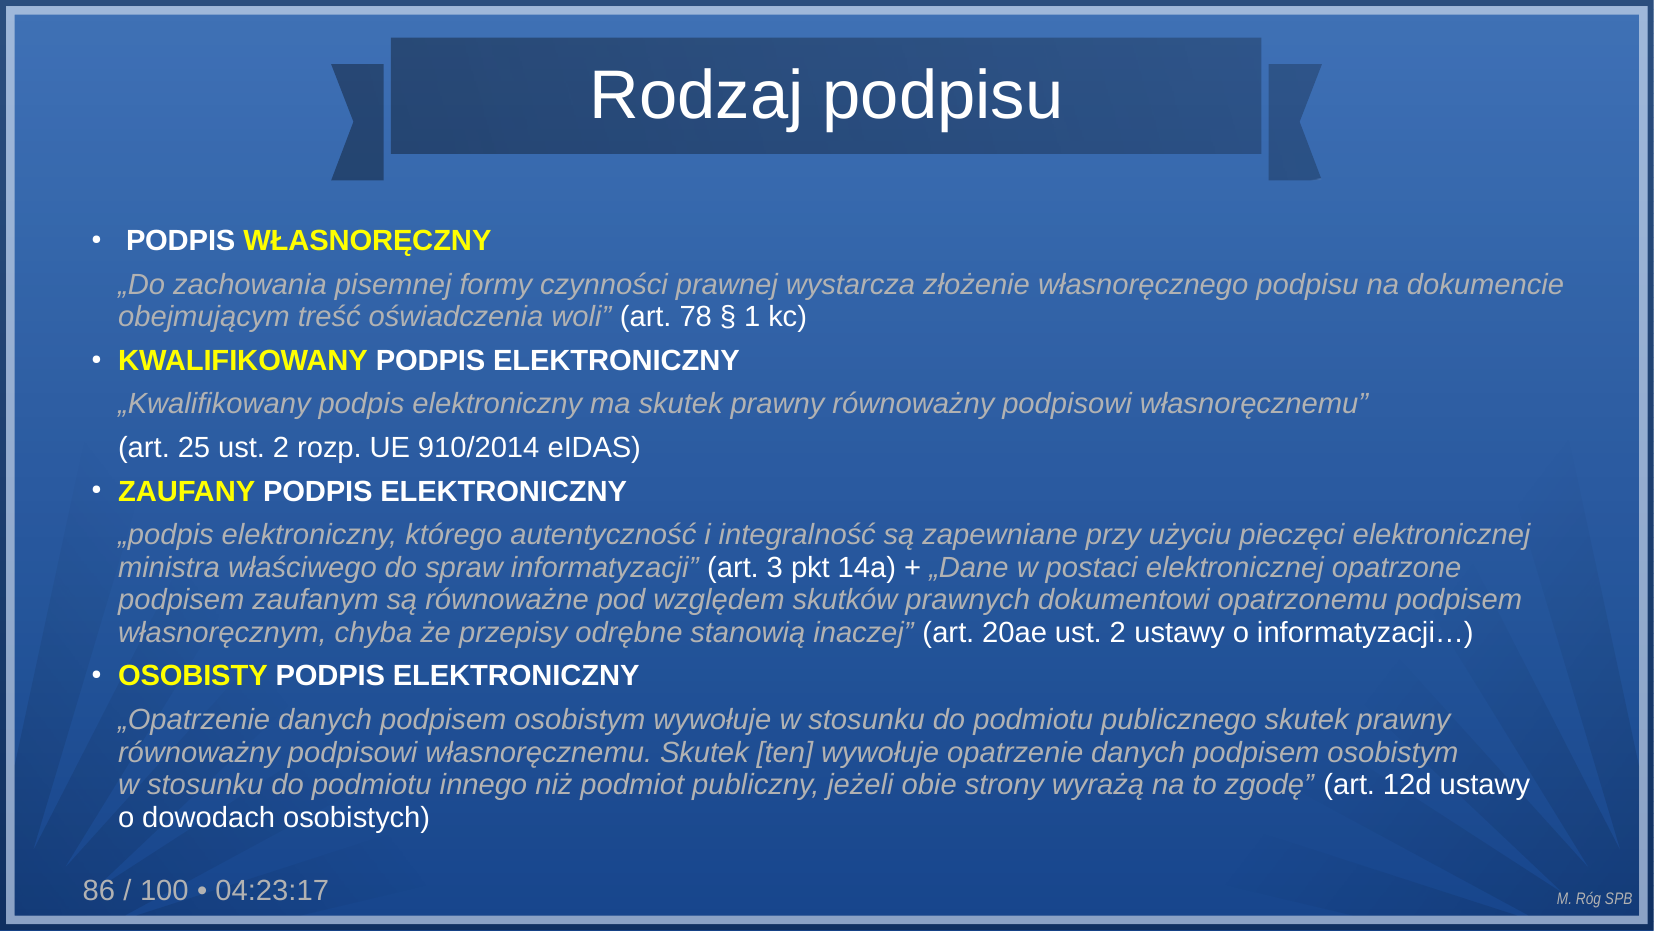

# Rodzaj podpisu
 PODPIS WŁASNORĘCZNY
„Do zachowania pisemnej formy czynności prawnej wystarcza złożenie własnoręcznego podpisu na dokumencie obejmującym treść oświadczenia woli” (art. 78 § 1 kc)
KWALIFIKOWANY PODPIS ELEKTRONICZNY
„Kwalifikowany podpis elektroniczny ma skutek prawny równoważny podpisowi własnoręcznemu”
(art. 25 ust. 2 rozp. UE 910/2014 eIDAS)
ZAUFANY PODPIS ELEKTRONICZNY
„podpis elektroniczny, którego autentyczność i integralność są zapewniane przy użyciu pieczęci elektronicznej ministra właściwego do spraw informatyzacji” (art. 3 pkt 14a) + „Dane w postaci elektronicznej opatrzone podpisem zaufanym są równoważne pod względem skutków prawnych dokumentowi opatrzonemu podpisem własnoręcznym, chyba że przepisy odrębne stanowią inaczej” (art. 20ae ust. 2 ustawy o informatyzacji…)
OSOBISTY PODPIS ELEKTRONICZNY
„Opatrzenie danych podpisem osobistym wywołuje w stosunku do podmiotu publicznego skutek prawny równoważny podpisowi własnoręcznemu. Skutek [ten] wywołuje opatrzenie danych podpisem osobistym w stosunku do podmiotu innego niż podmiot publiczny, jeżeli obie strony wyrażą na to zgodę” (art. 12d ustawy o dowodach osobistych)